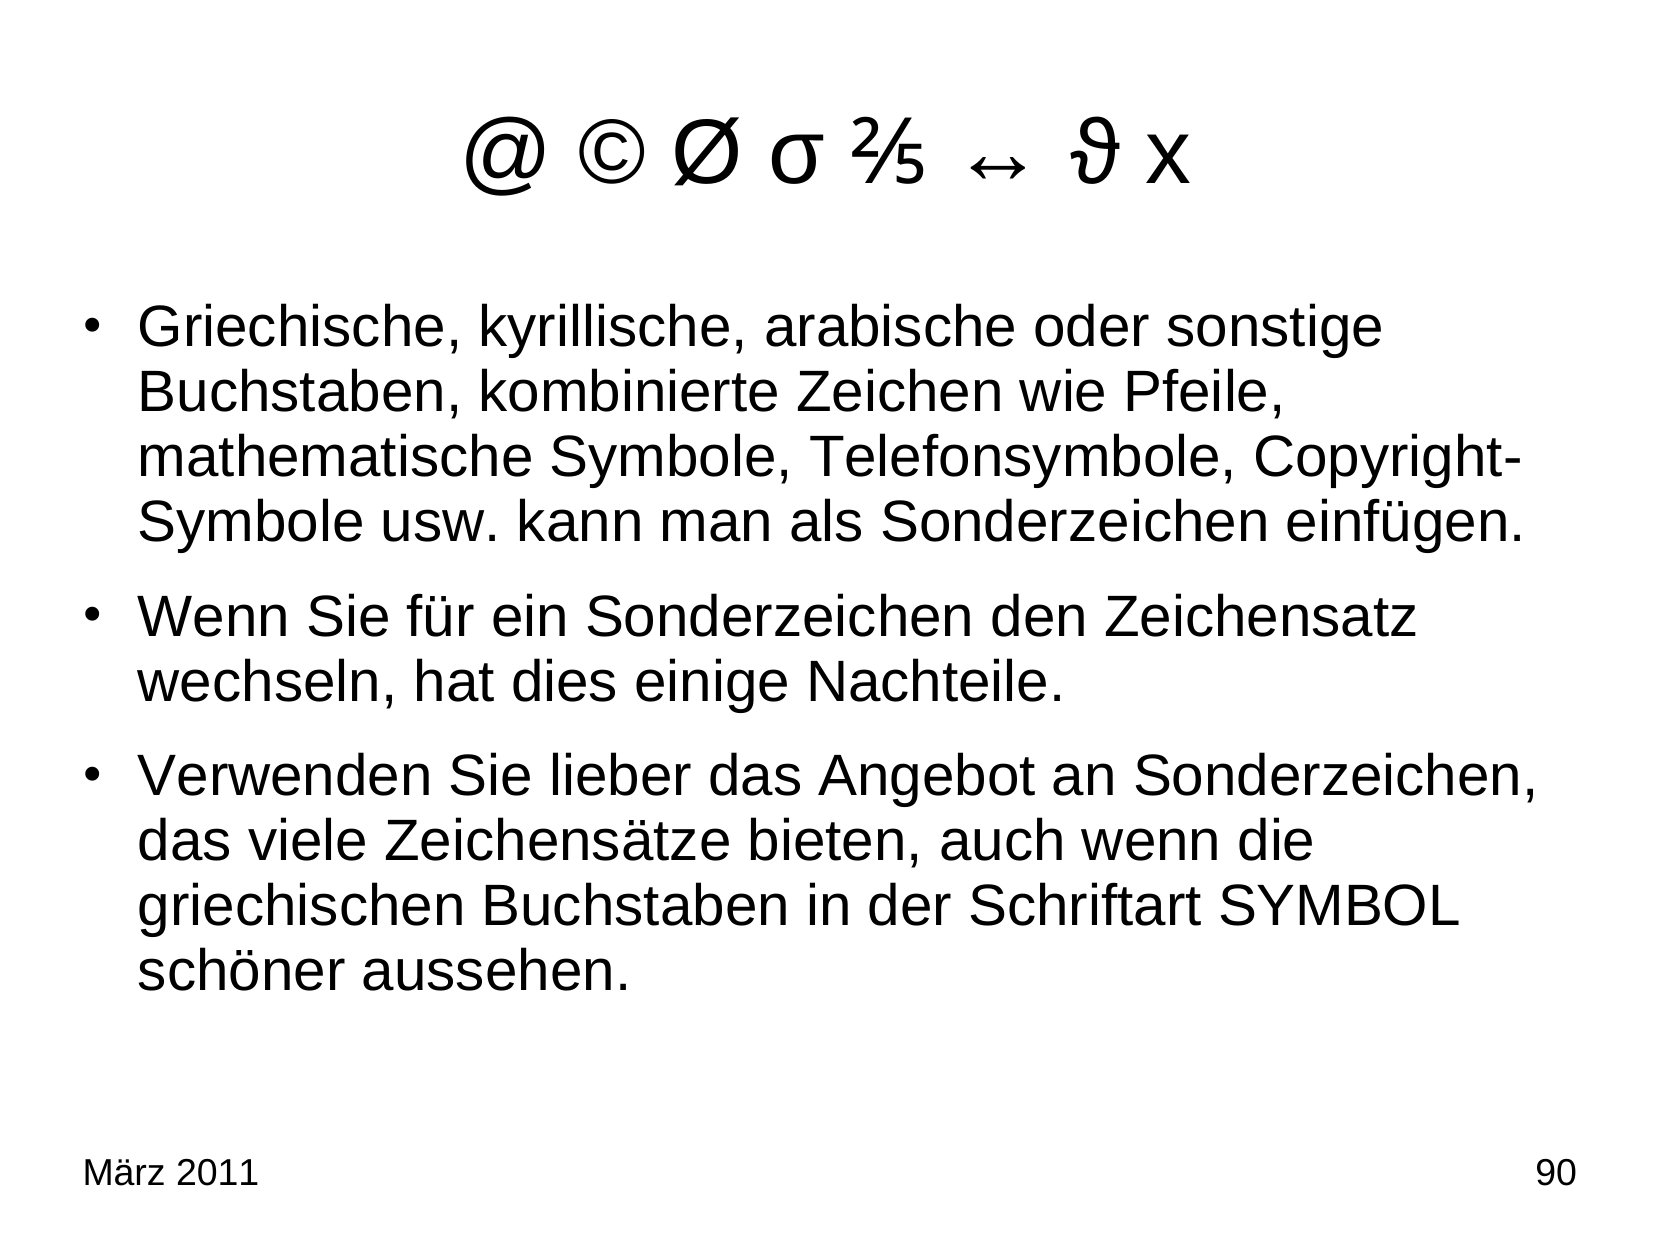

# @ © Ø σ ⅖ ↔ ϑ x
Griechische, kyrillische, arabische oder sonstige Buchstaben, kombinierte Zeichen wie Pfeile, mathematische Symbole, Telefonsymbole, Copyright-Symbole usw. kann man als Sonderzeichen einfügen.
Wenn Sie für ein Sonderzeichen den Zeichensatz wechseln, hat dies einige Nachteile.
Verwenden Sie lieber das Angebot an Sonderzeichen, das viele Zeichensätze bieten, auch wenn die griechischen Buchstaben in der Schriftart SYMBOL schöner aussehen.
März 2011
90